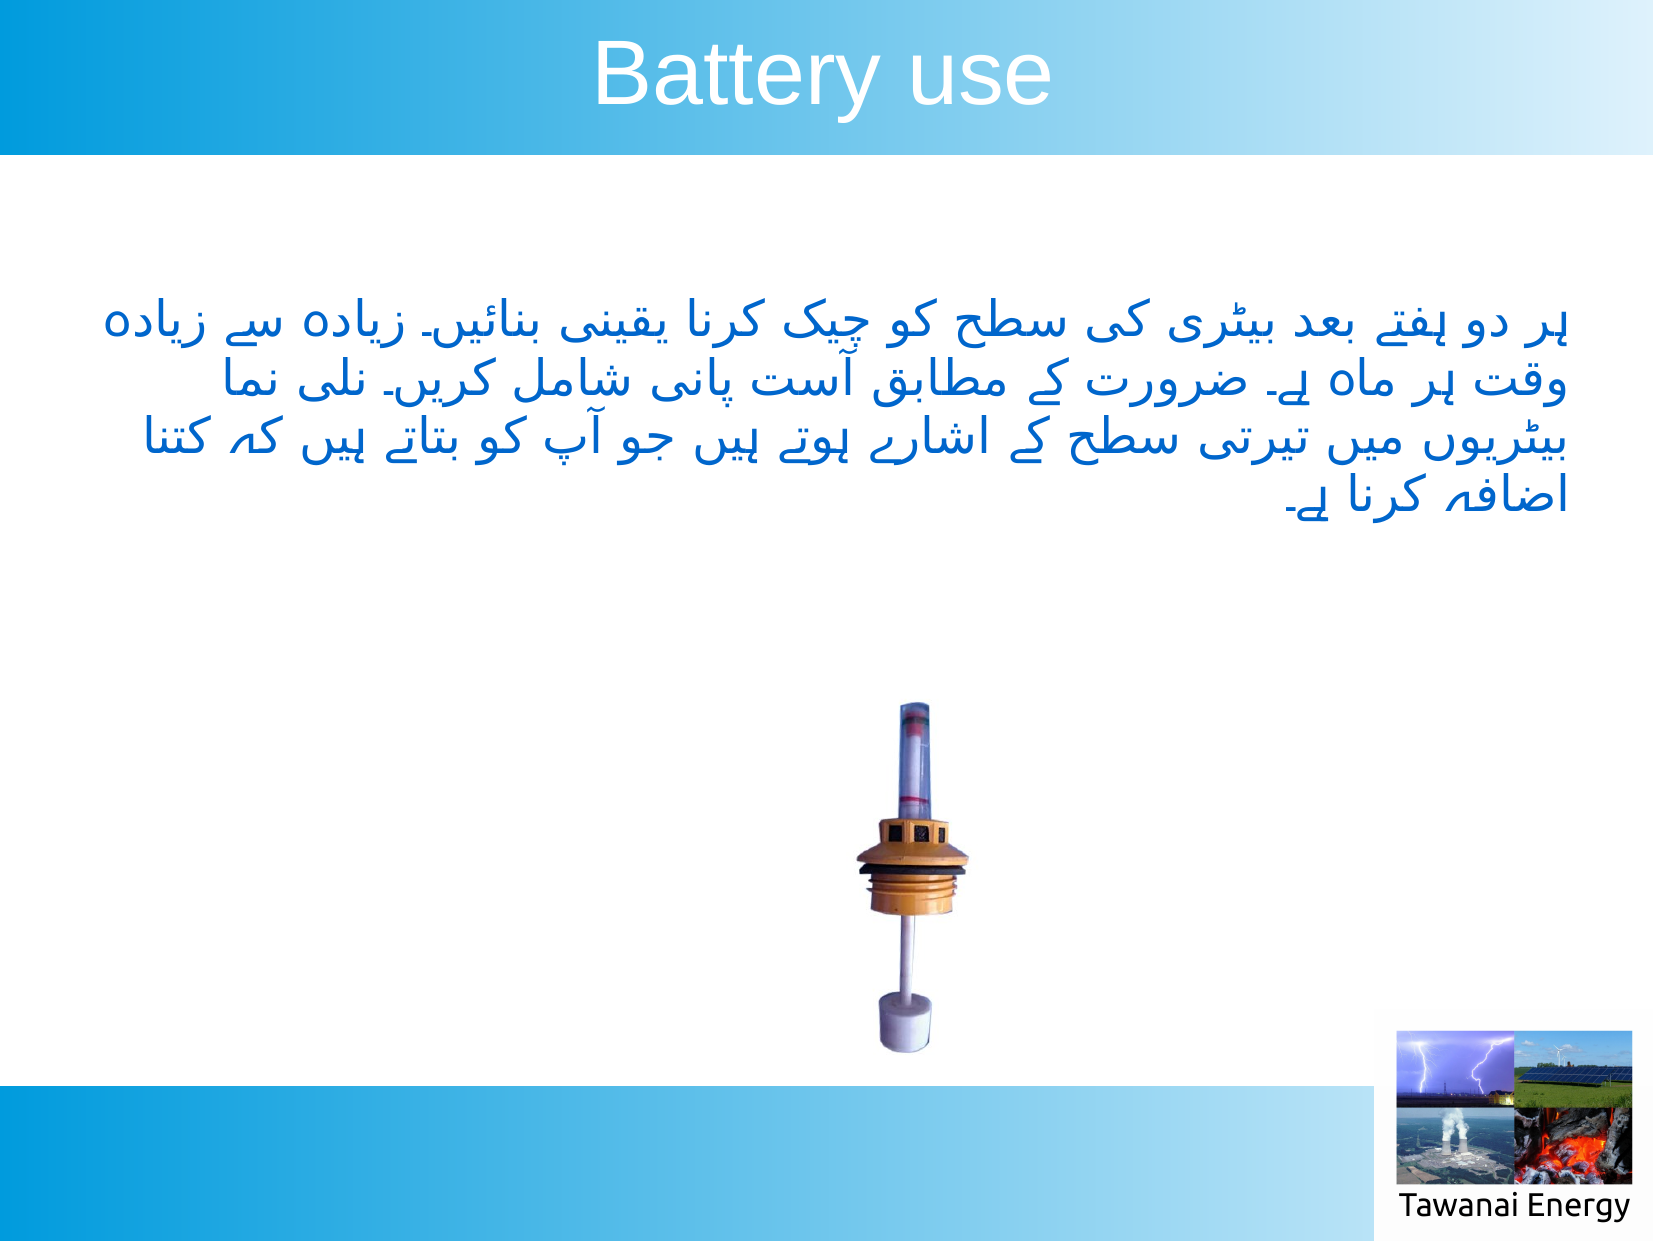

# Battery use
ہر دو ہفتے بعد بیٹری کی سطح کو چیک کرنا یقینی بنائیں۔ زیادہ سے زیادہ وقت ہر ماہ ہے۔ ضرورت کے مطابق آست پانی شامل کریں۔ نلی نما بیٹریوں میں تیرتی سطح کے اشارے ہوتے ہیں جو آپ کو بتاتے ہیں کہ کتنا اضافہ کرنا ہے۔